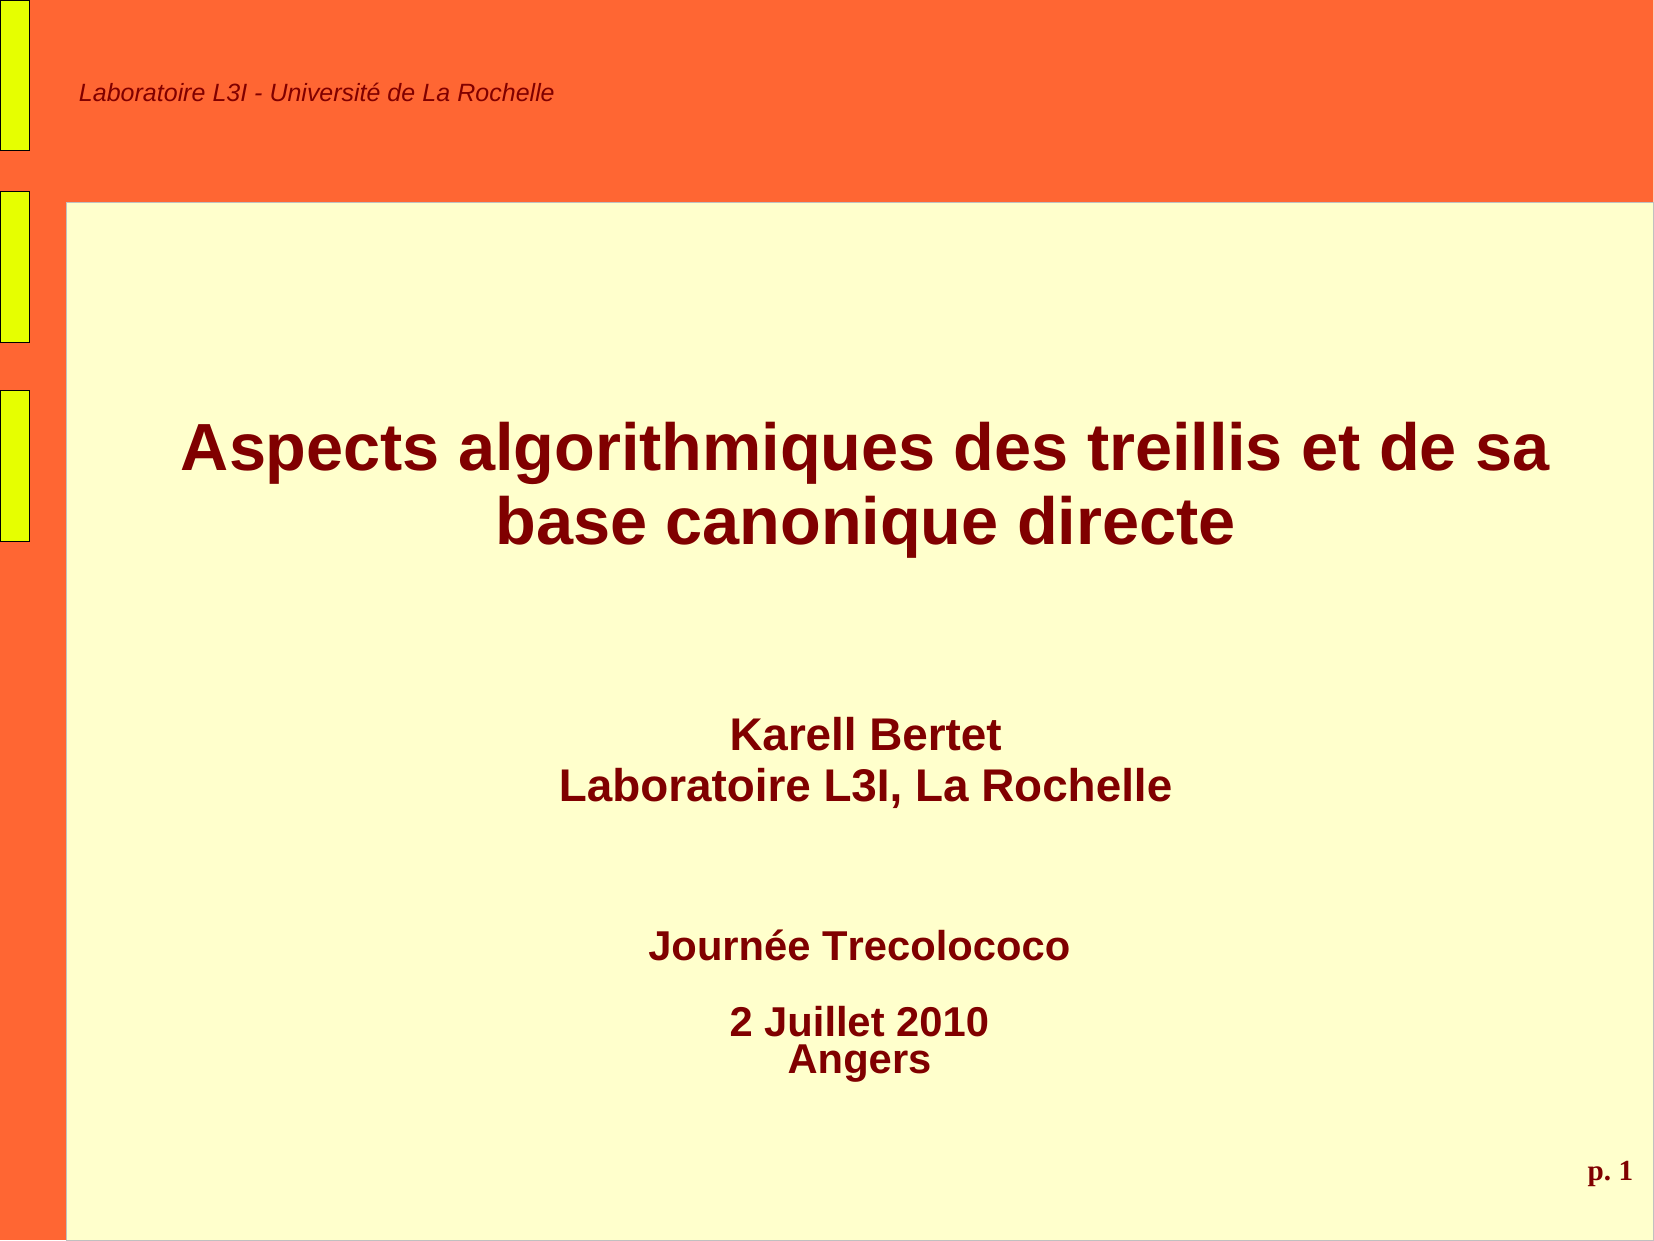

Laboratoire L3I - Université de La Rochelle
# Aspects algorithmiques des treillis et de sa base canonique directe Karell Bertet Laboratoire L3I, La Rochelle
Journée Trecolococo
2 Juillet 2010
Angers